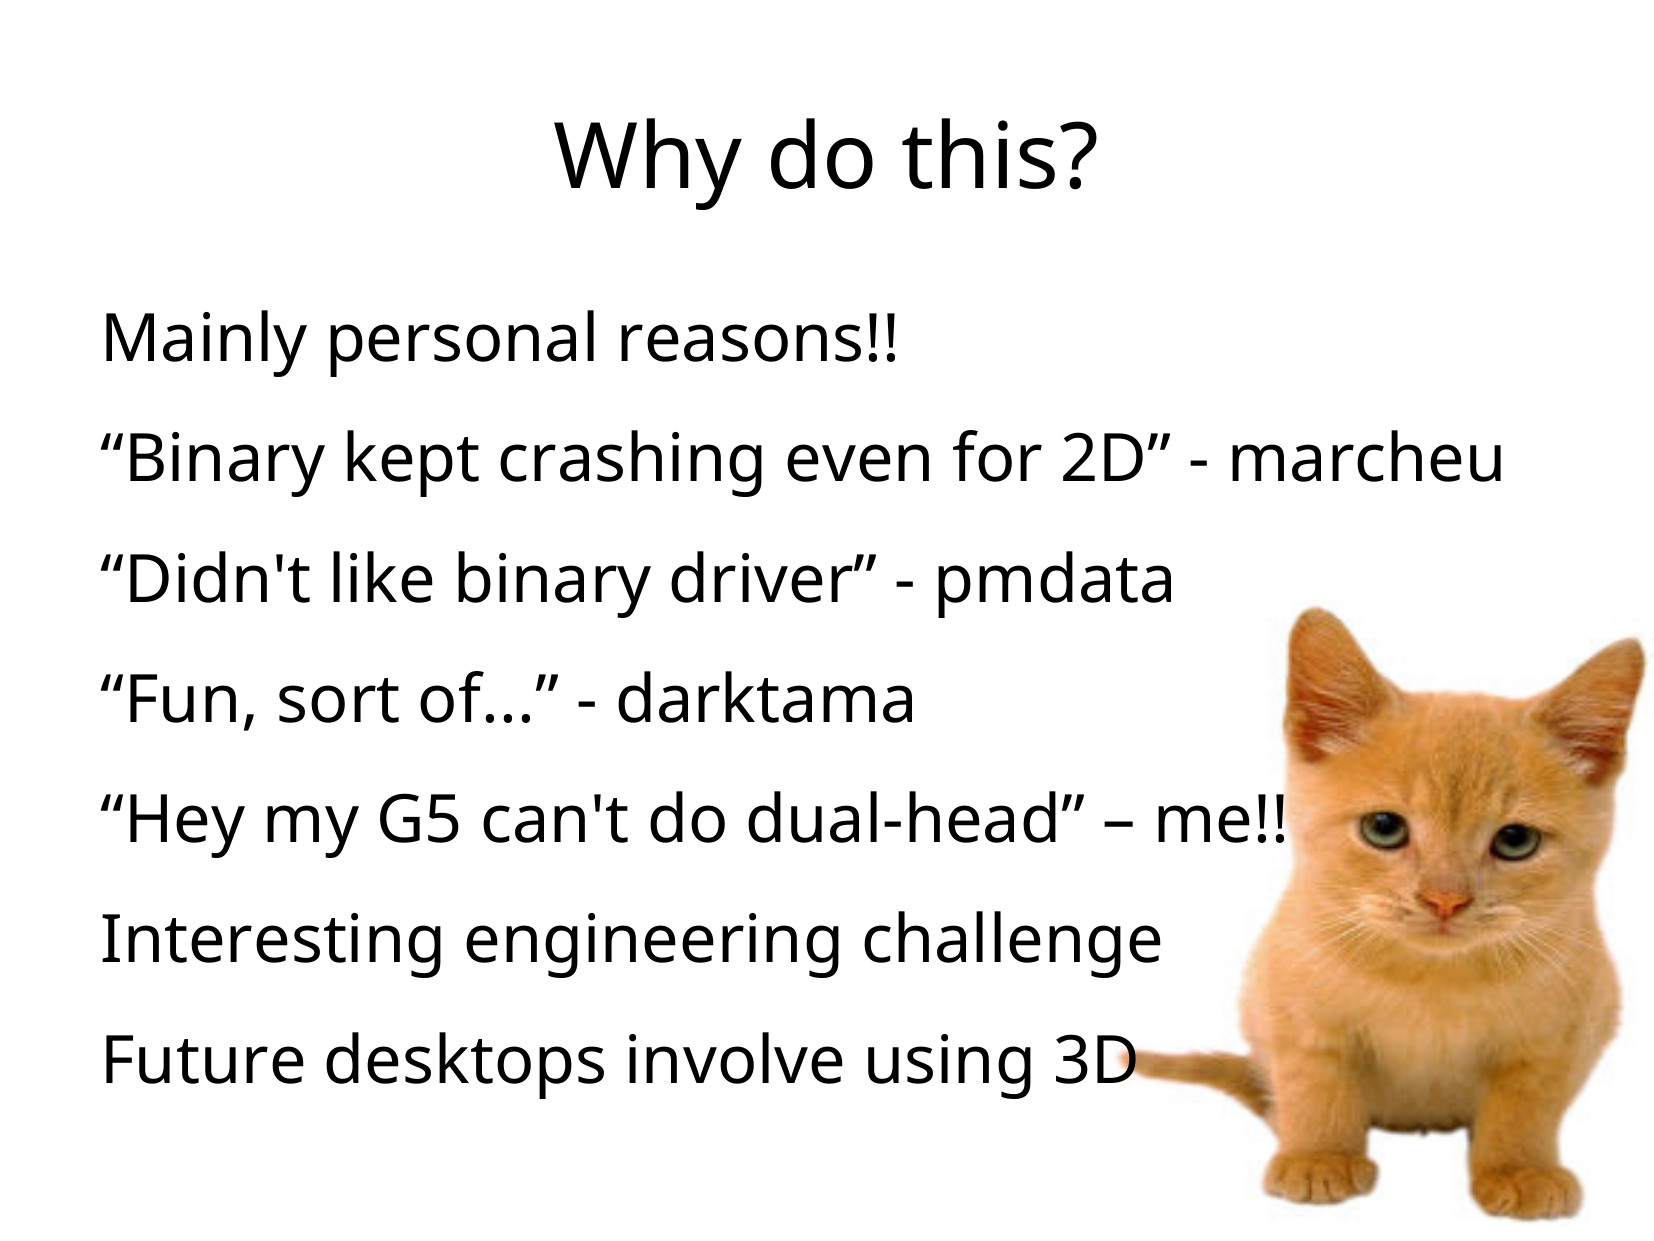

# Why do this?
Mainly personal reasons!!
“Binary kept crashing even for 2D” - marcheu
“Didn't like binary driver” - pmdata
“Fun, sort of...” - darktama
“Hey my G5 can't do dual-head” – me!!
Interesting engineering challenge
Future desktops involve using 3D